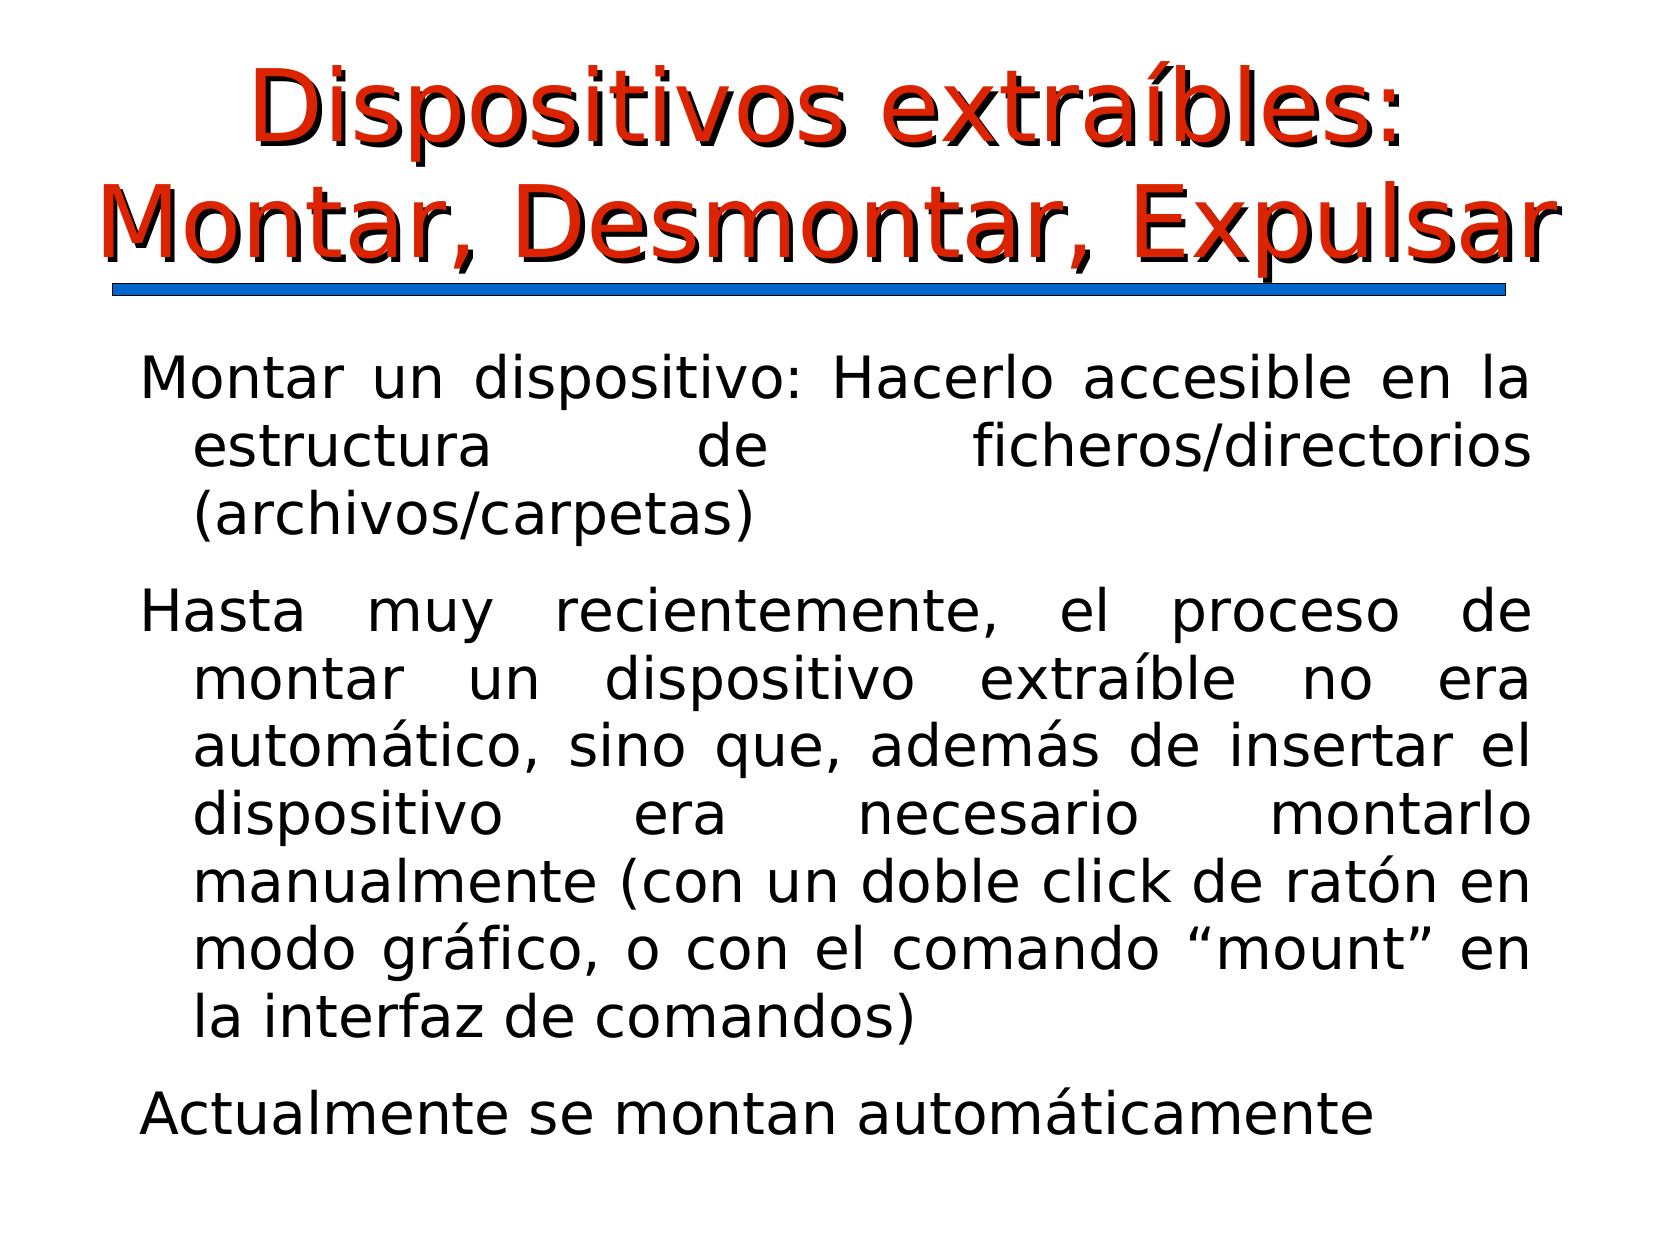

# Dispositivos extraíbles: Montar, Desmontar, Expulsar
Montar un dispositivo: Hacerlo accesible en la estructura de ficheros/directorios (archivos/carpetas)
Hasta muy recientemente, el proceso de montar un dispositivo extraíble no era automático, sino que, además de insertar el dispositivo era necesario montarlo manualmente (con un doble click de ratón en modo gráfico, o con el comando “mount” en la interfaz de comandos)
Actualmente se montan automáticamente